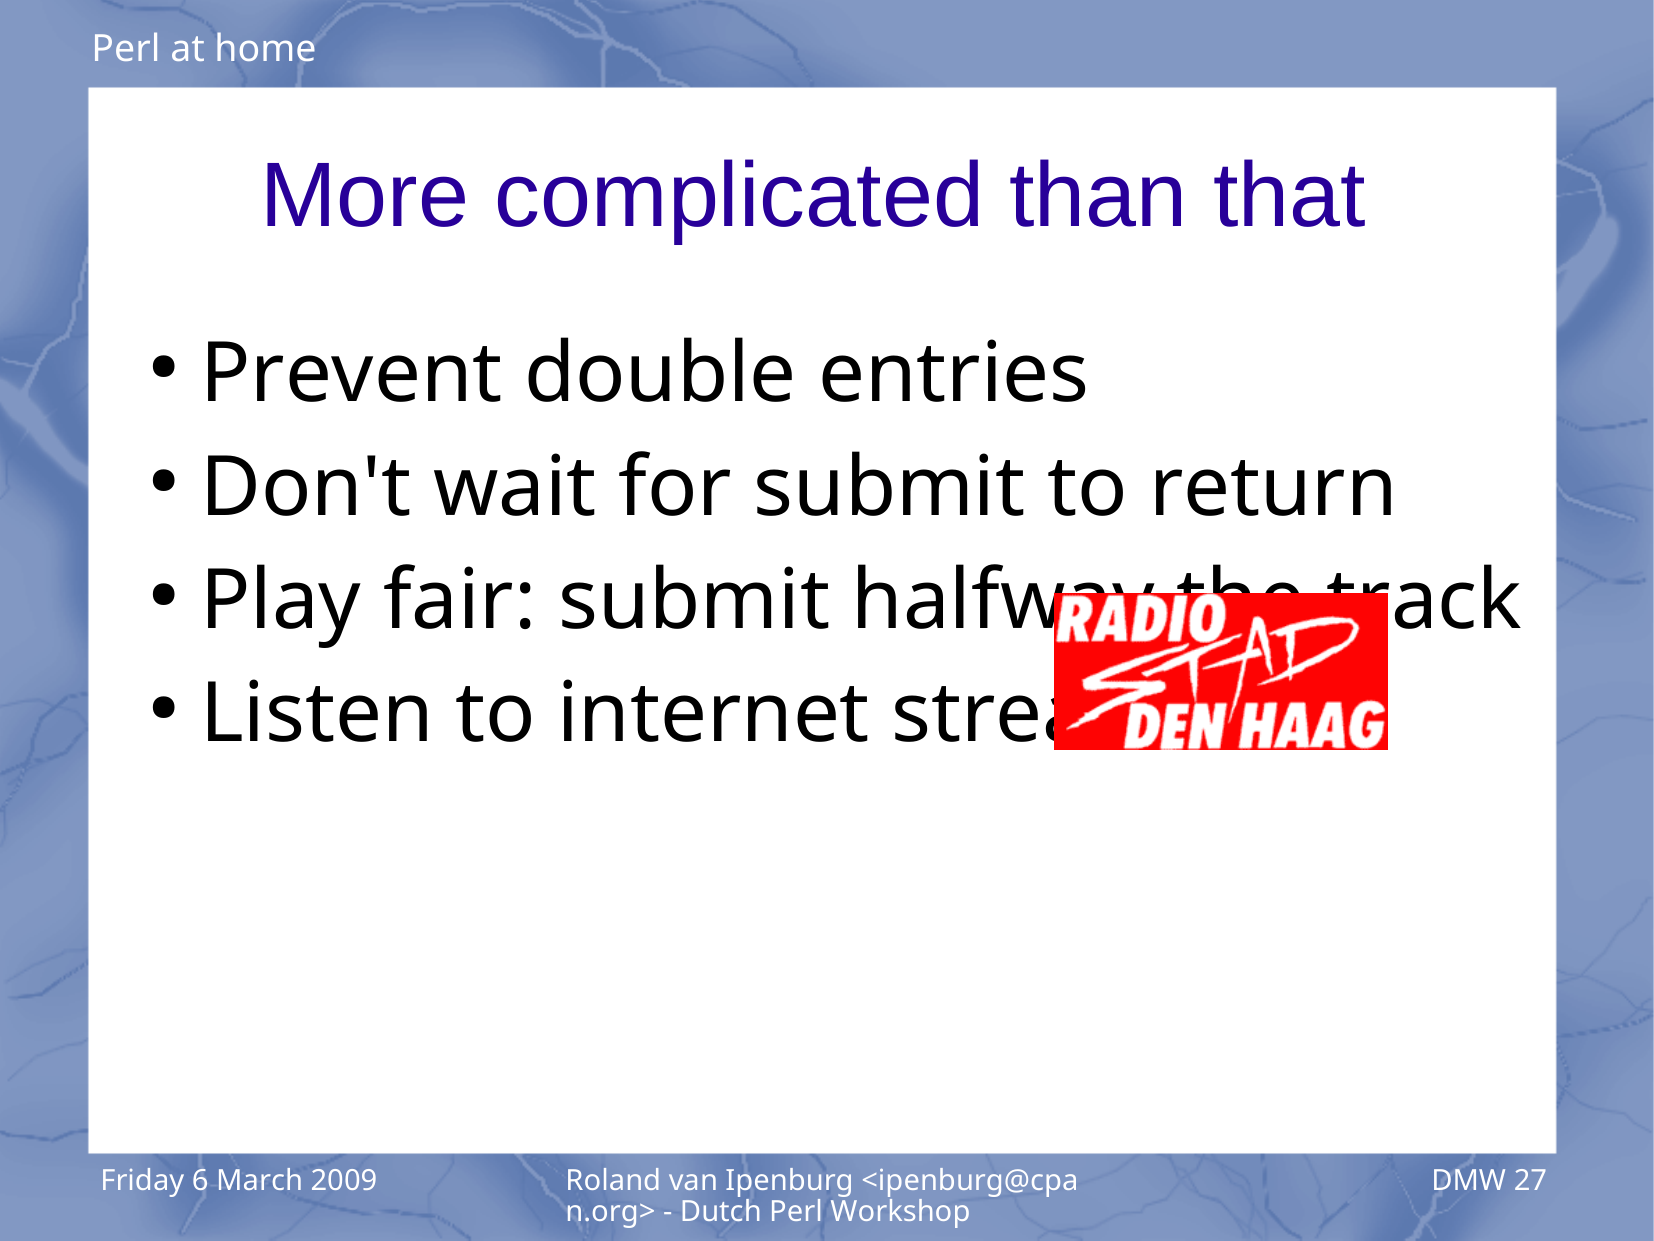

# More complicated than that
 Prevent double entries
 Don't wait for submit to return
 Play fair: submit halfway the track
 Listen to internet stream
Friday 6 March 2009
Roland van Ipenburg <ipenburg@cpan.org> - Dutch Perl Workshop
27